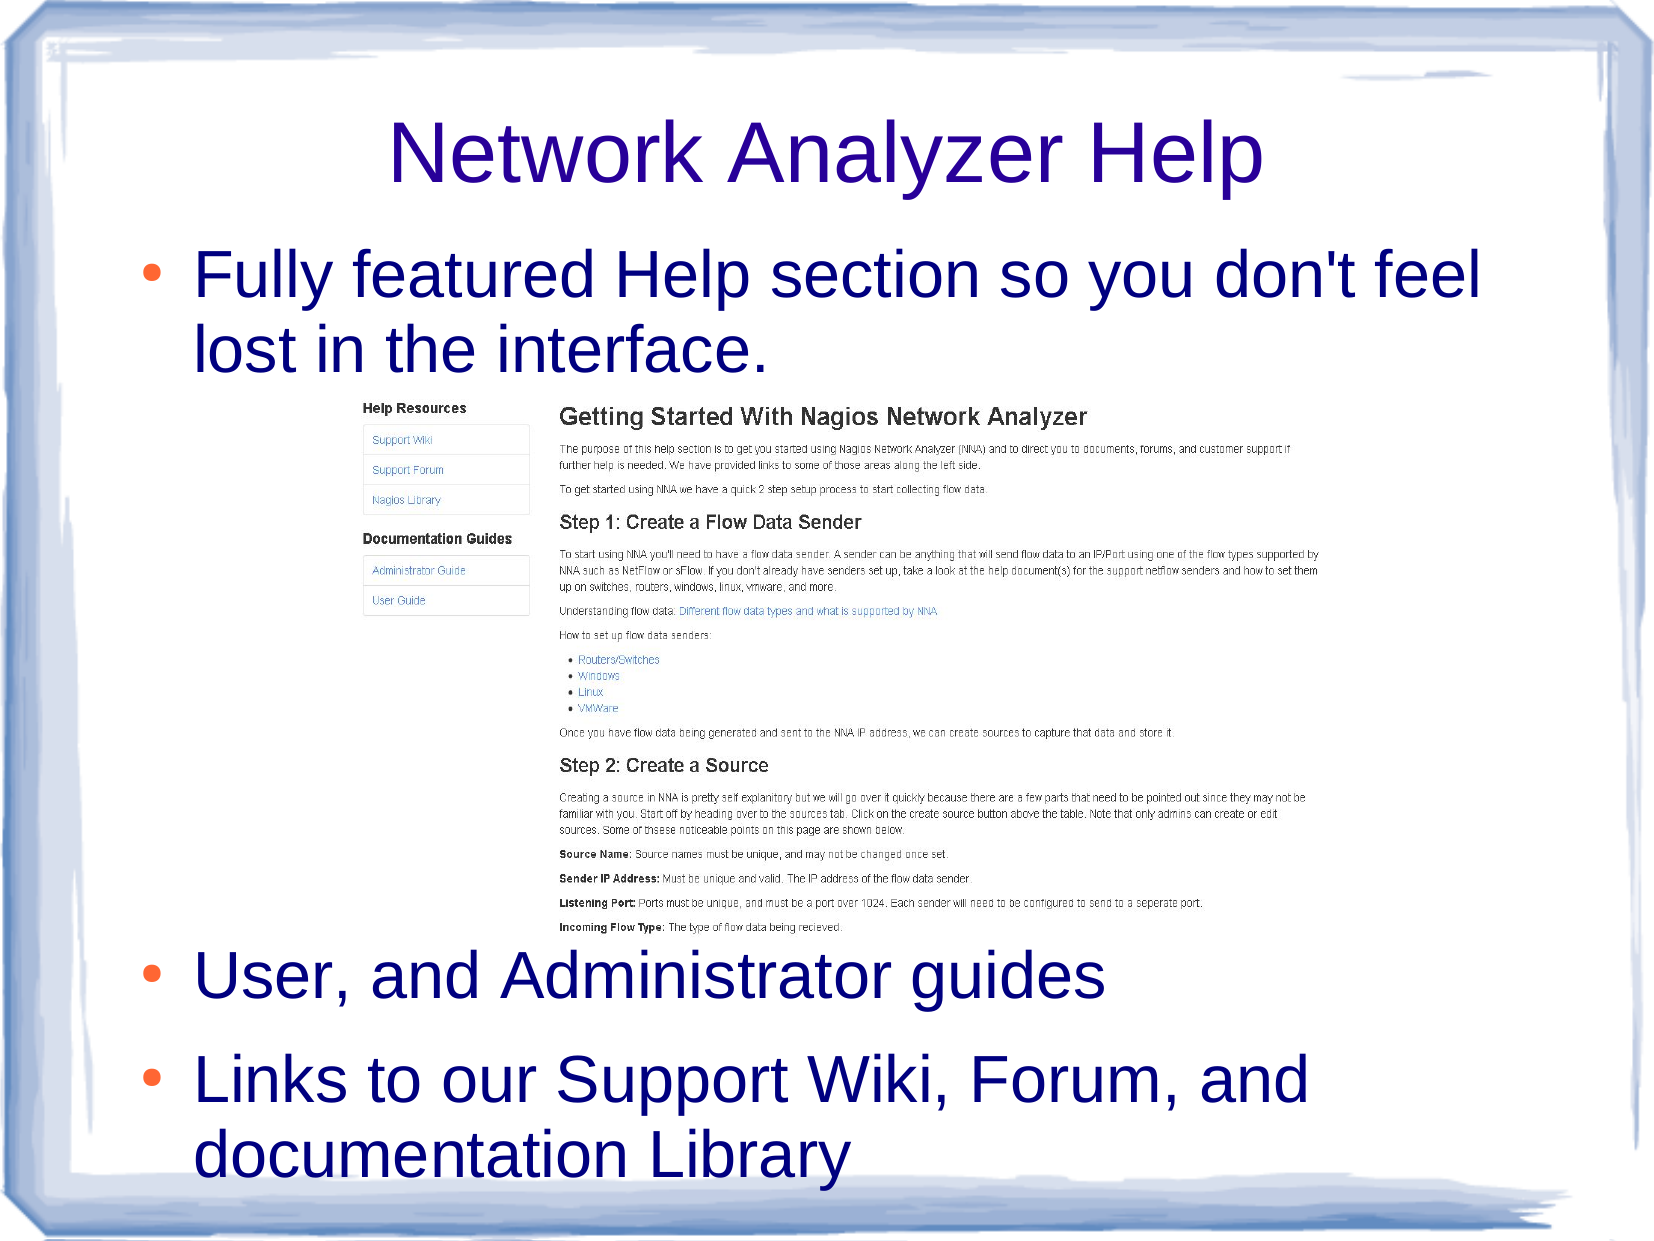

# Network Analyzer Help
Fully featured Help section so you don't feel lost in the interface.
User, and Administrator guides
Links to our Support Wiki, Forum, and documentation Library